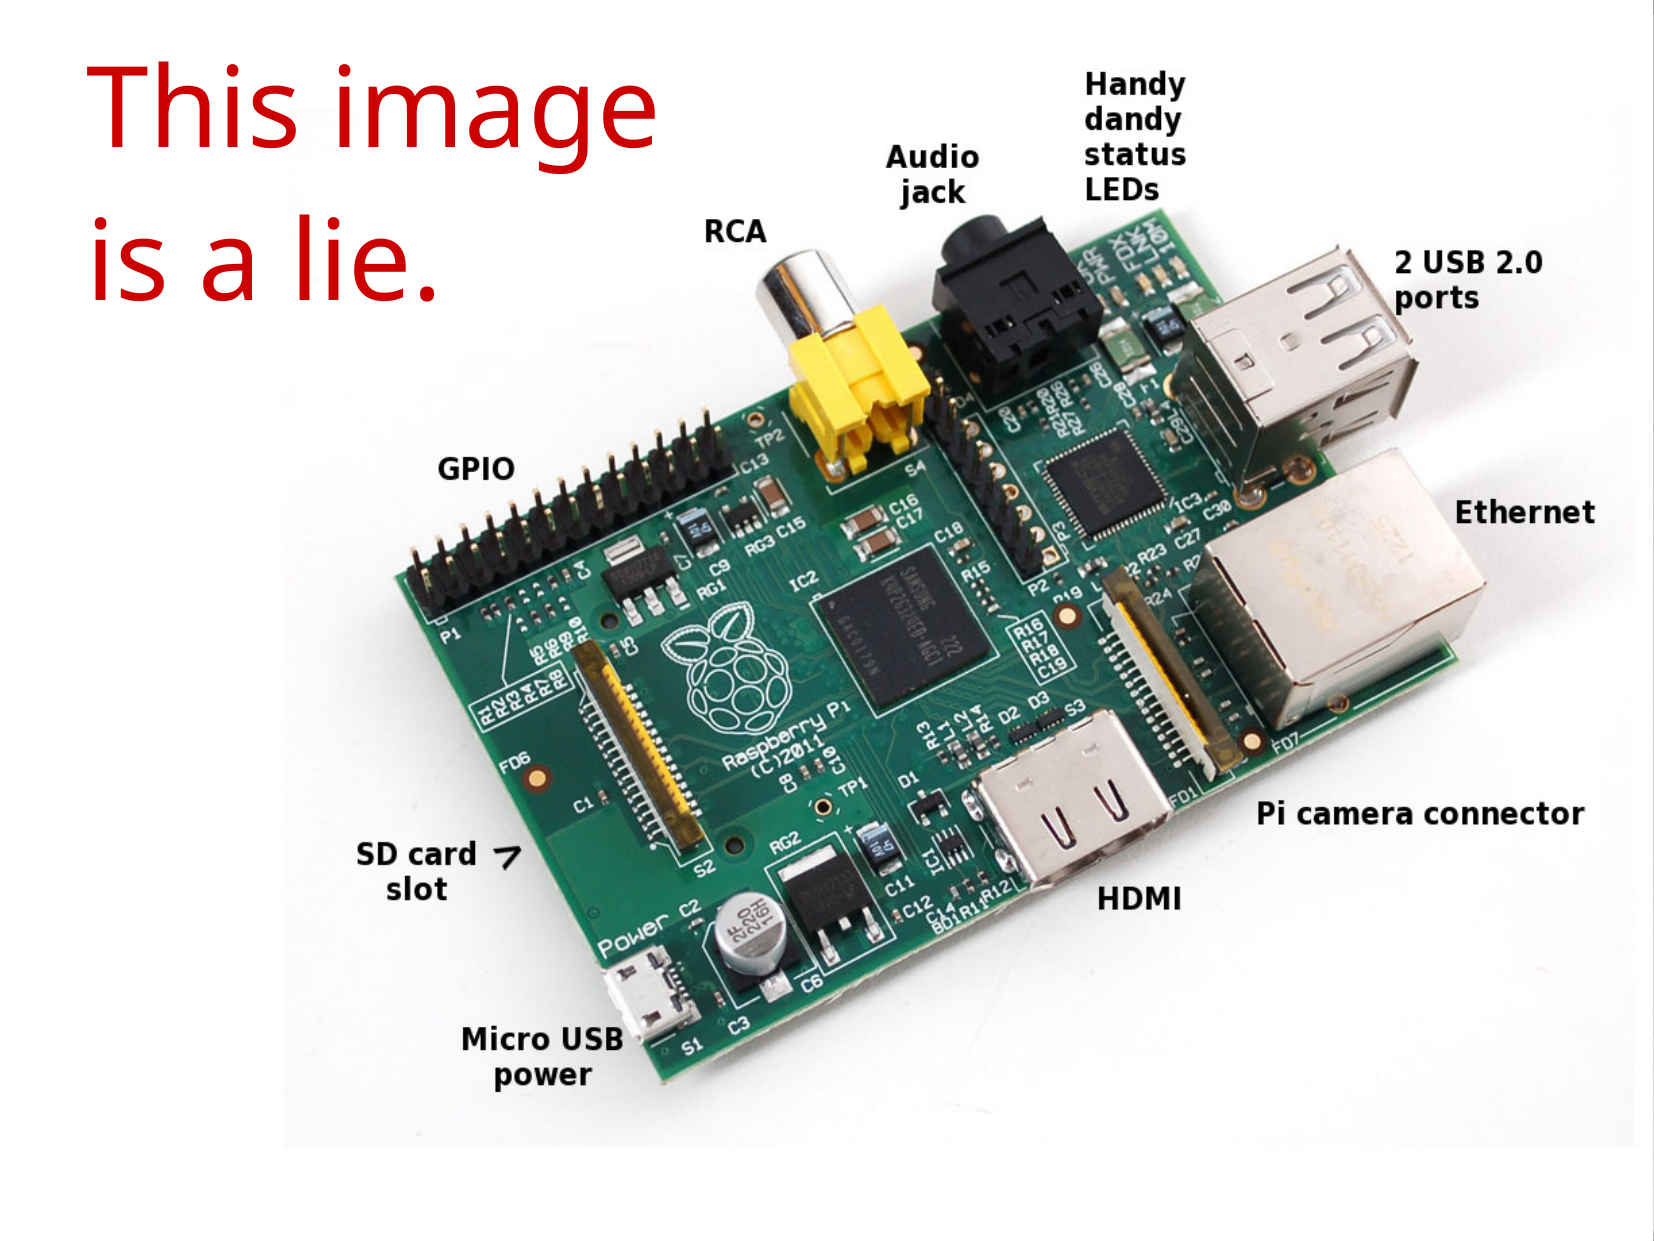

t
# This image is a lie.